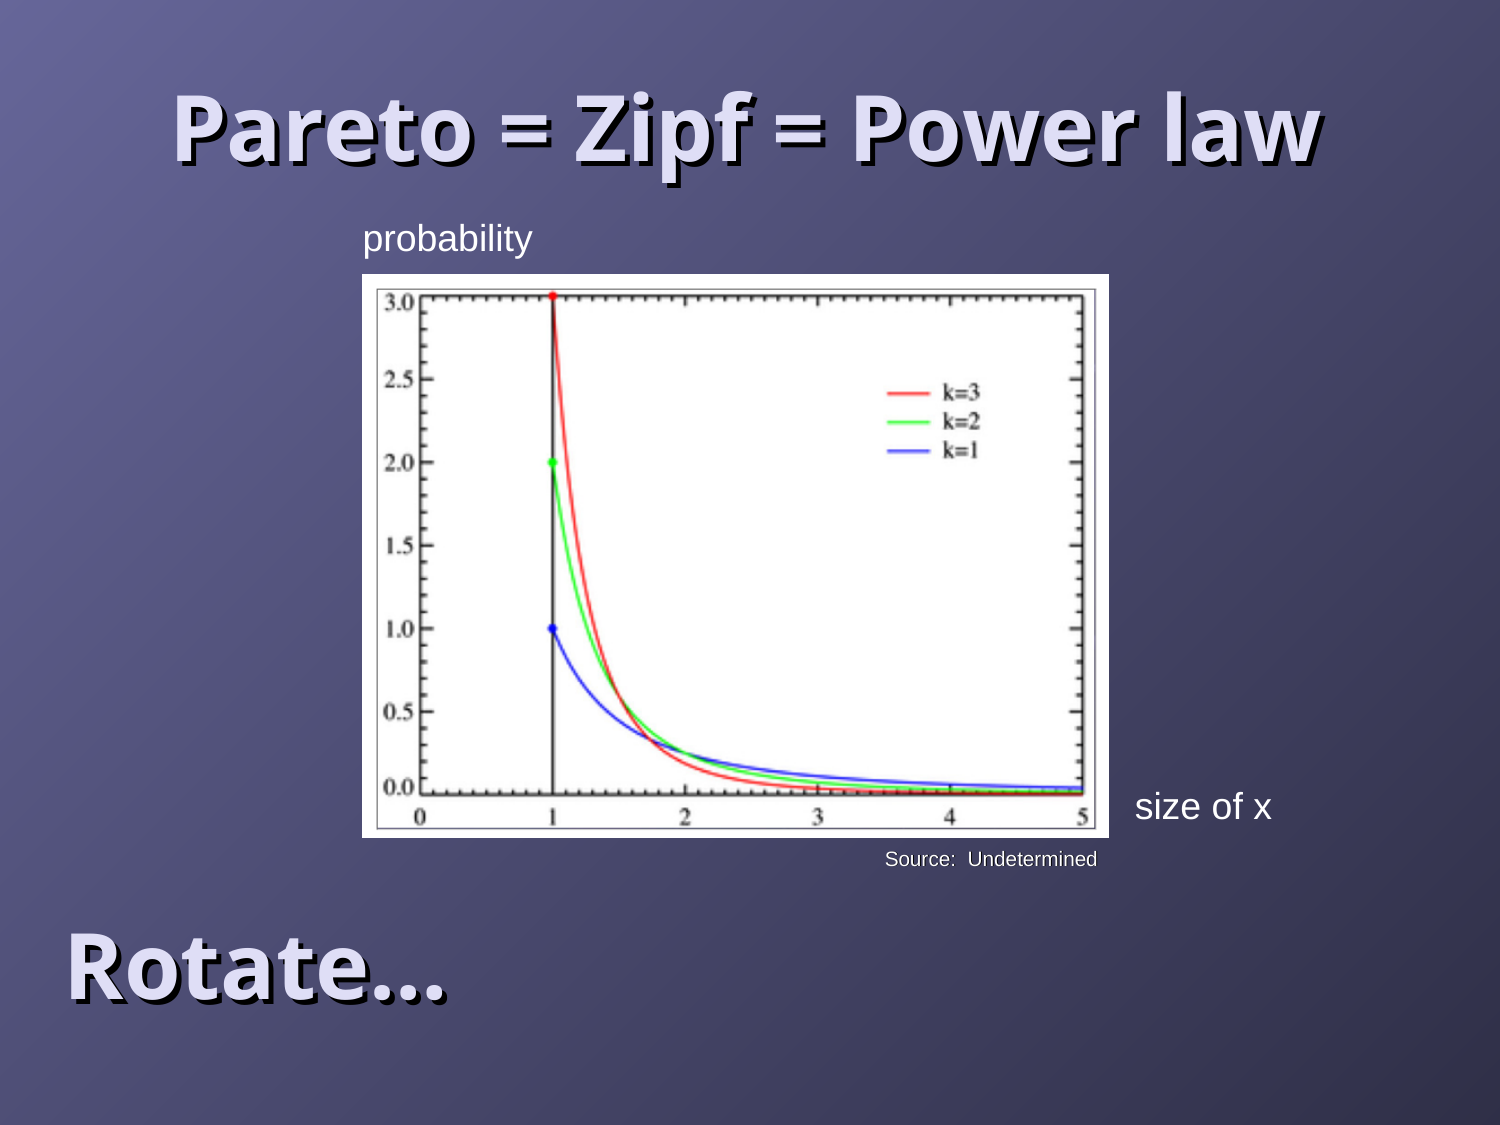

Pareto = Zipf = Power law
probability
size of x
Source: Undetermined
Rotate…